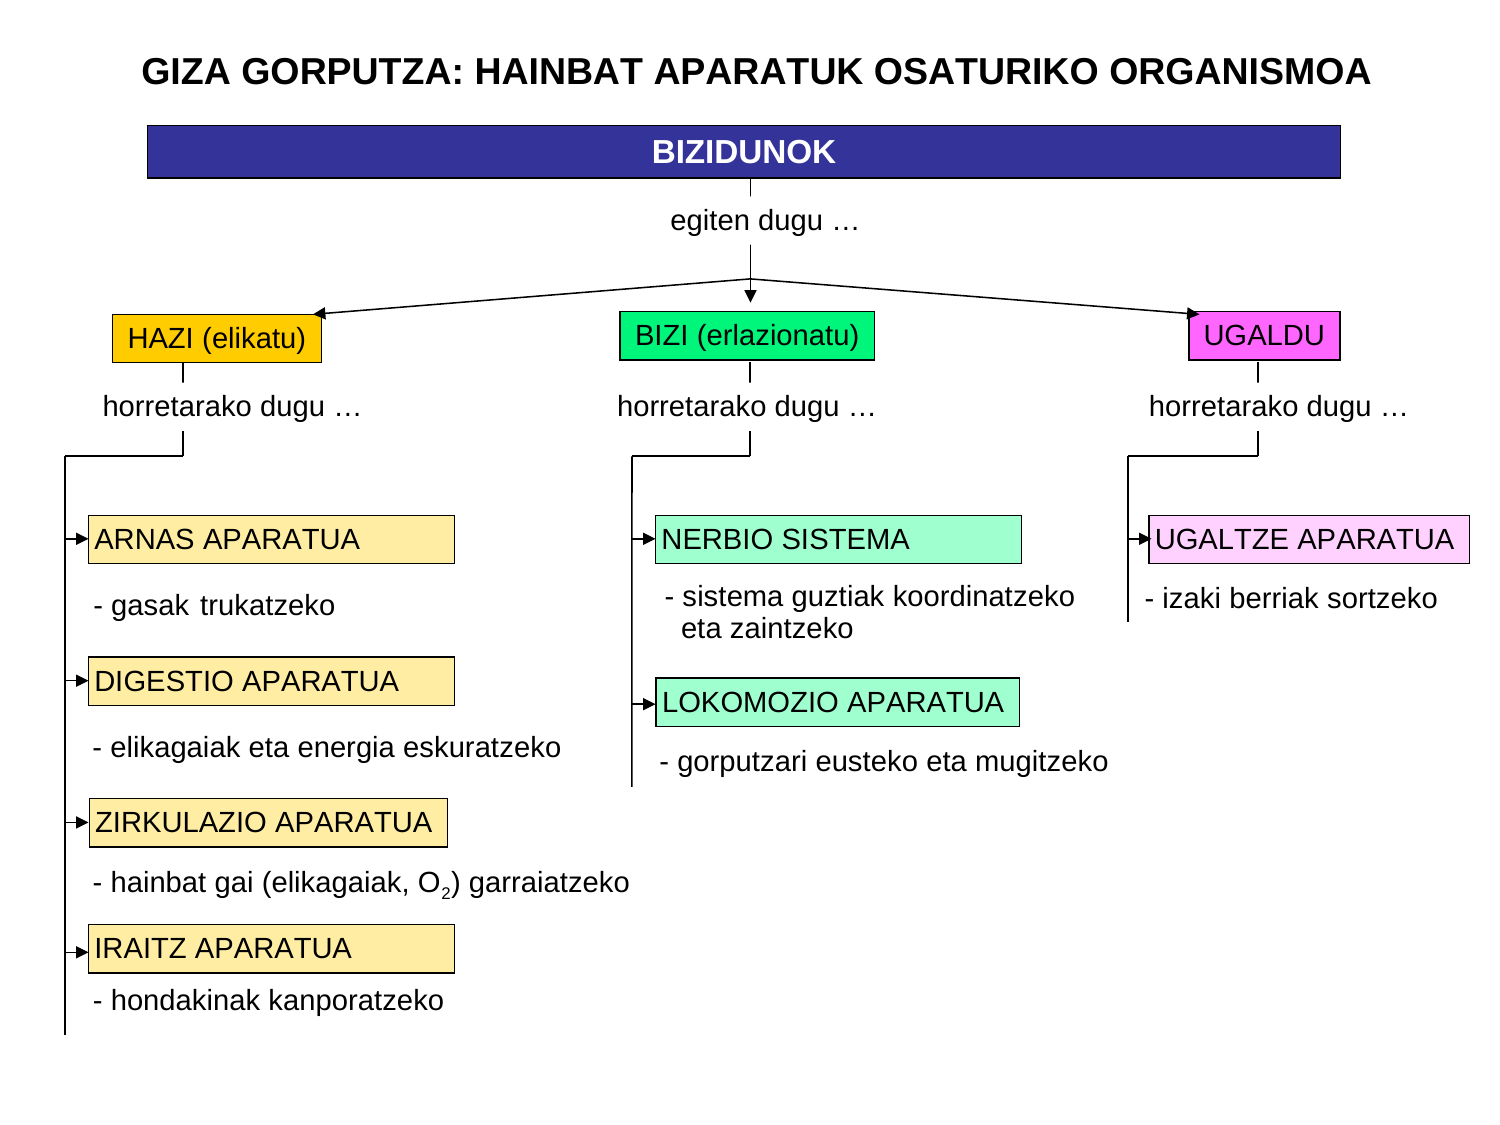

GIZA GORPUTZA: HAINBAT APARATUK OSATURIKO ORGANISMOA
BIZIDUNOK
egiten dugu …
BIZI (erlazionatu)
UGALDU
HAZI (elikatu)
horretarako dugu …
horretarako dugu …
horretarako dugu …
ARNAS APARATUA
NERBIO SISTEMA
UGALTZE APARATUA
- sistema guztiak koordinatzeko
 eta zaintzeko
- gasak trukatzeko
- izaki berriak sortzeko
DIGESTIO APARATUA
LOKOMOZIO APARATUA
- elikagaiak eta energia eskuratzeko
- gorputzari eusteko eta mugitzeko
ZIRKULAZIO APARATUA
- hainbat gai (elikagaiak, O2) garraiatzeko
IRAITZ APARATUA
- hondakinak kanporatzeko